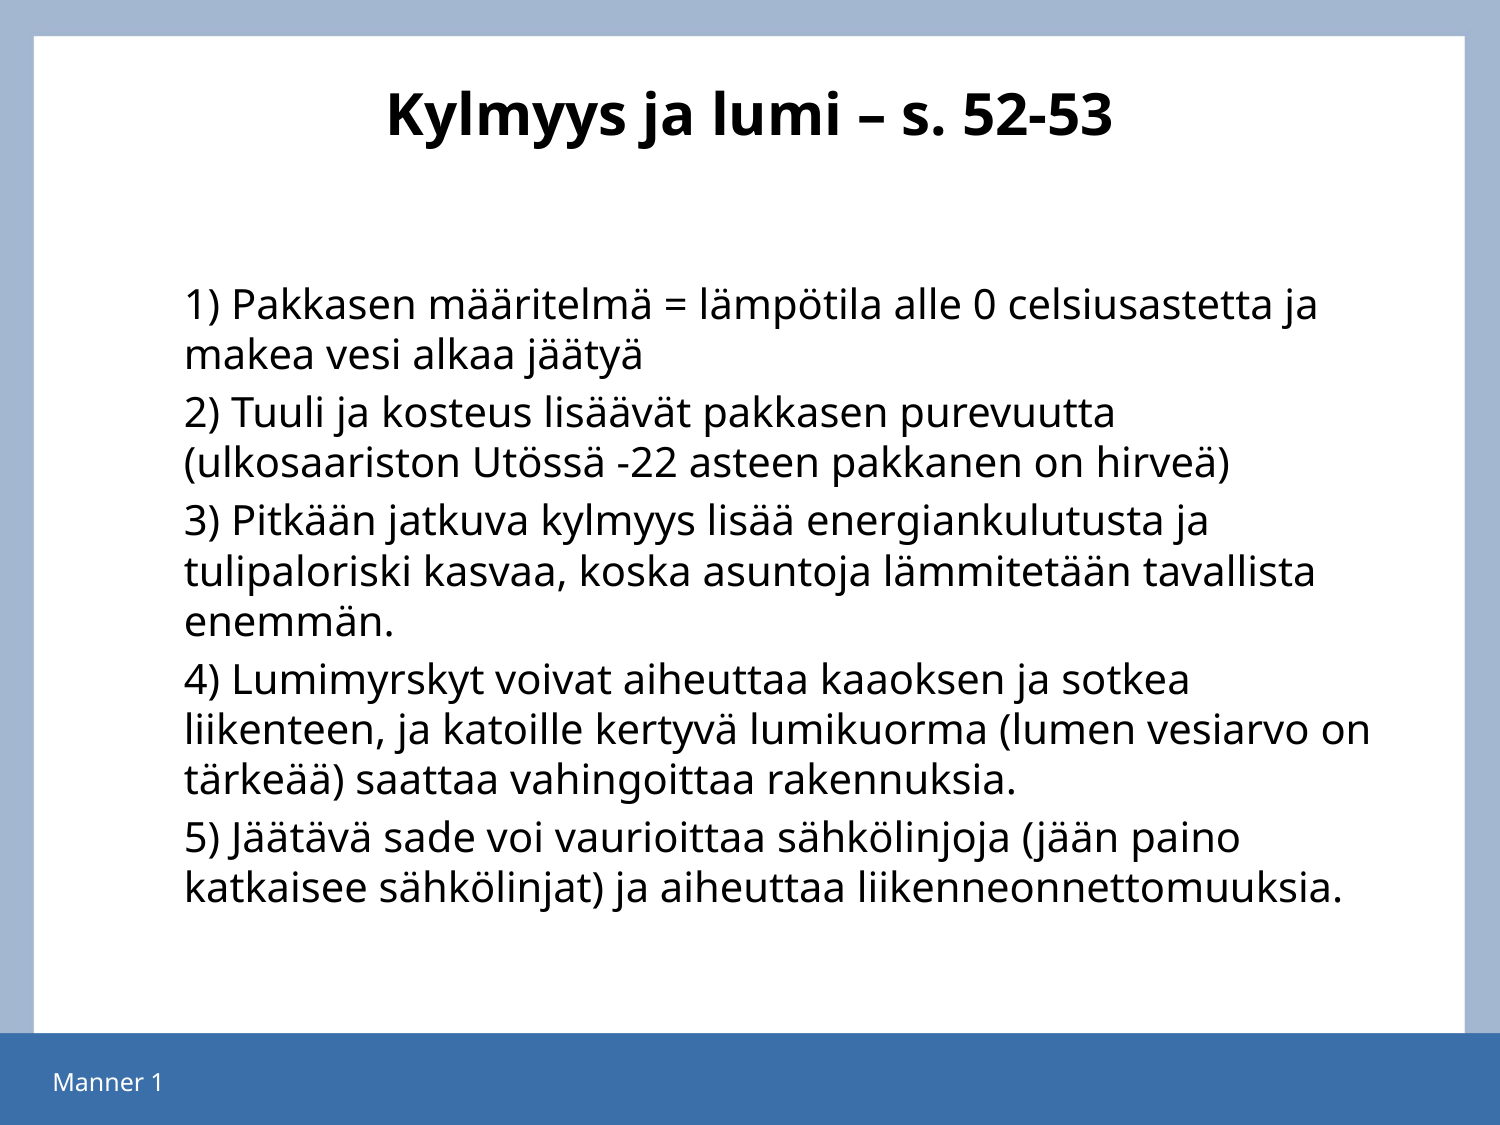

# Kylmyys ja lumi – s. 52-53
1) Pakkasen määritelmä = lämpötila alle 0 celsiusastetta ja makea vesi alkaa jäätyä
2) Tuuli ja kosteus lisäävät pakkasen purevuutta (ulkosaariston Utössä -22 asteen pakkanen on hirveä)
3) Pitkään jatkuva kylmyys lisää energiankulutusta ja tulipaloriski kasvaa, koska asuntoja lämmitetään tavallista enemmän.
4) Lumimyrskyt voivat aiheuttaa kaaoksen ja sotkea liikenteen, ja katoille kertyvä lumikuorma (lumen vesiarvo on tärkeää) saattaa vahingoittaa rakennuksia.
5) Jäätävä sade voi vaurioittaa sähkölinjoja (jään paino katkaisee sähkölinjat) ja aiheuttaa liikenneonnettomuuksia.